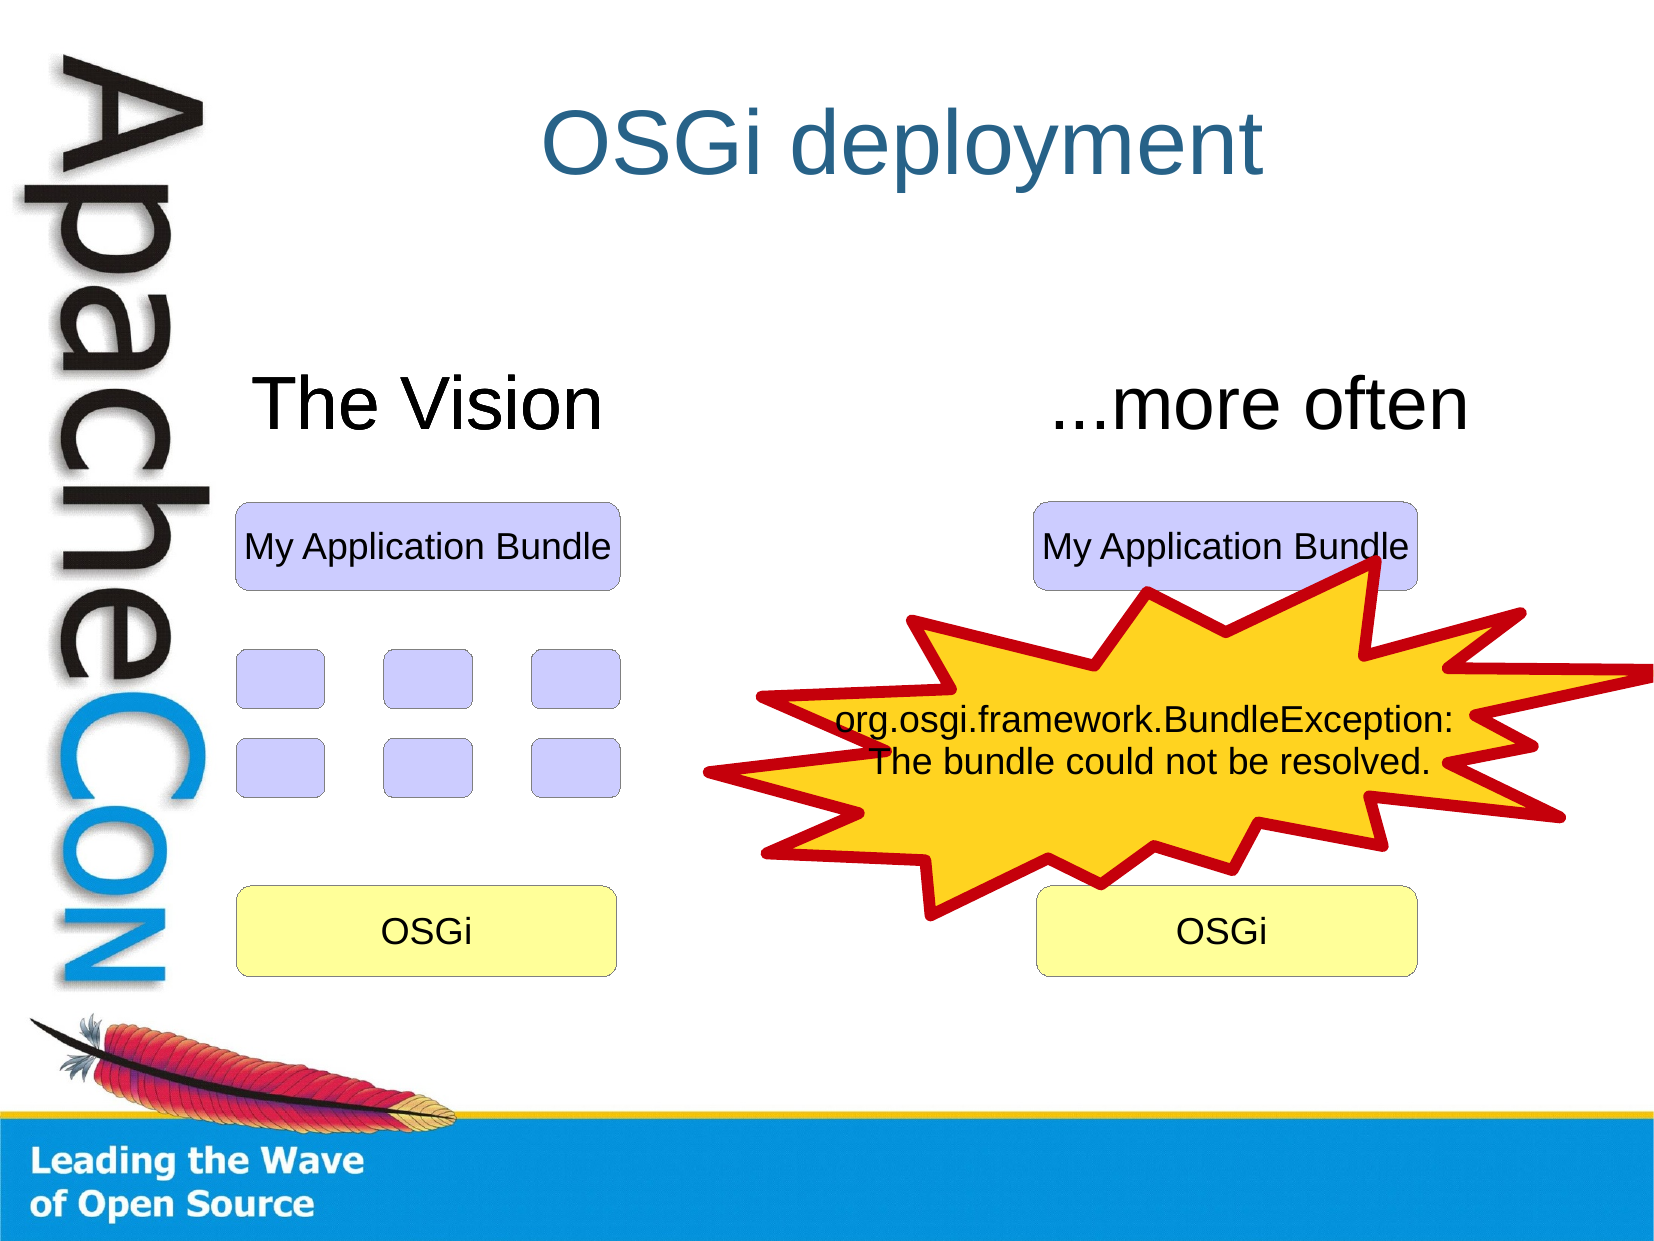

# OSGi deployment
The Vision
...more often
The Vision
The Vision
My Application Bundle
My Application Bundle
org.osgi.framework.BundleException:
The bundle could not be resolved.
OSGi
OSGi